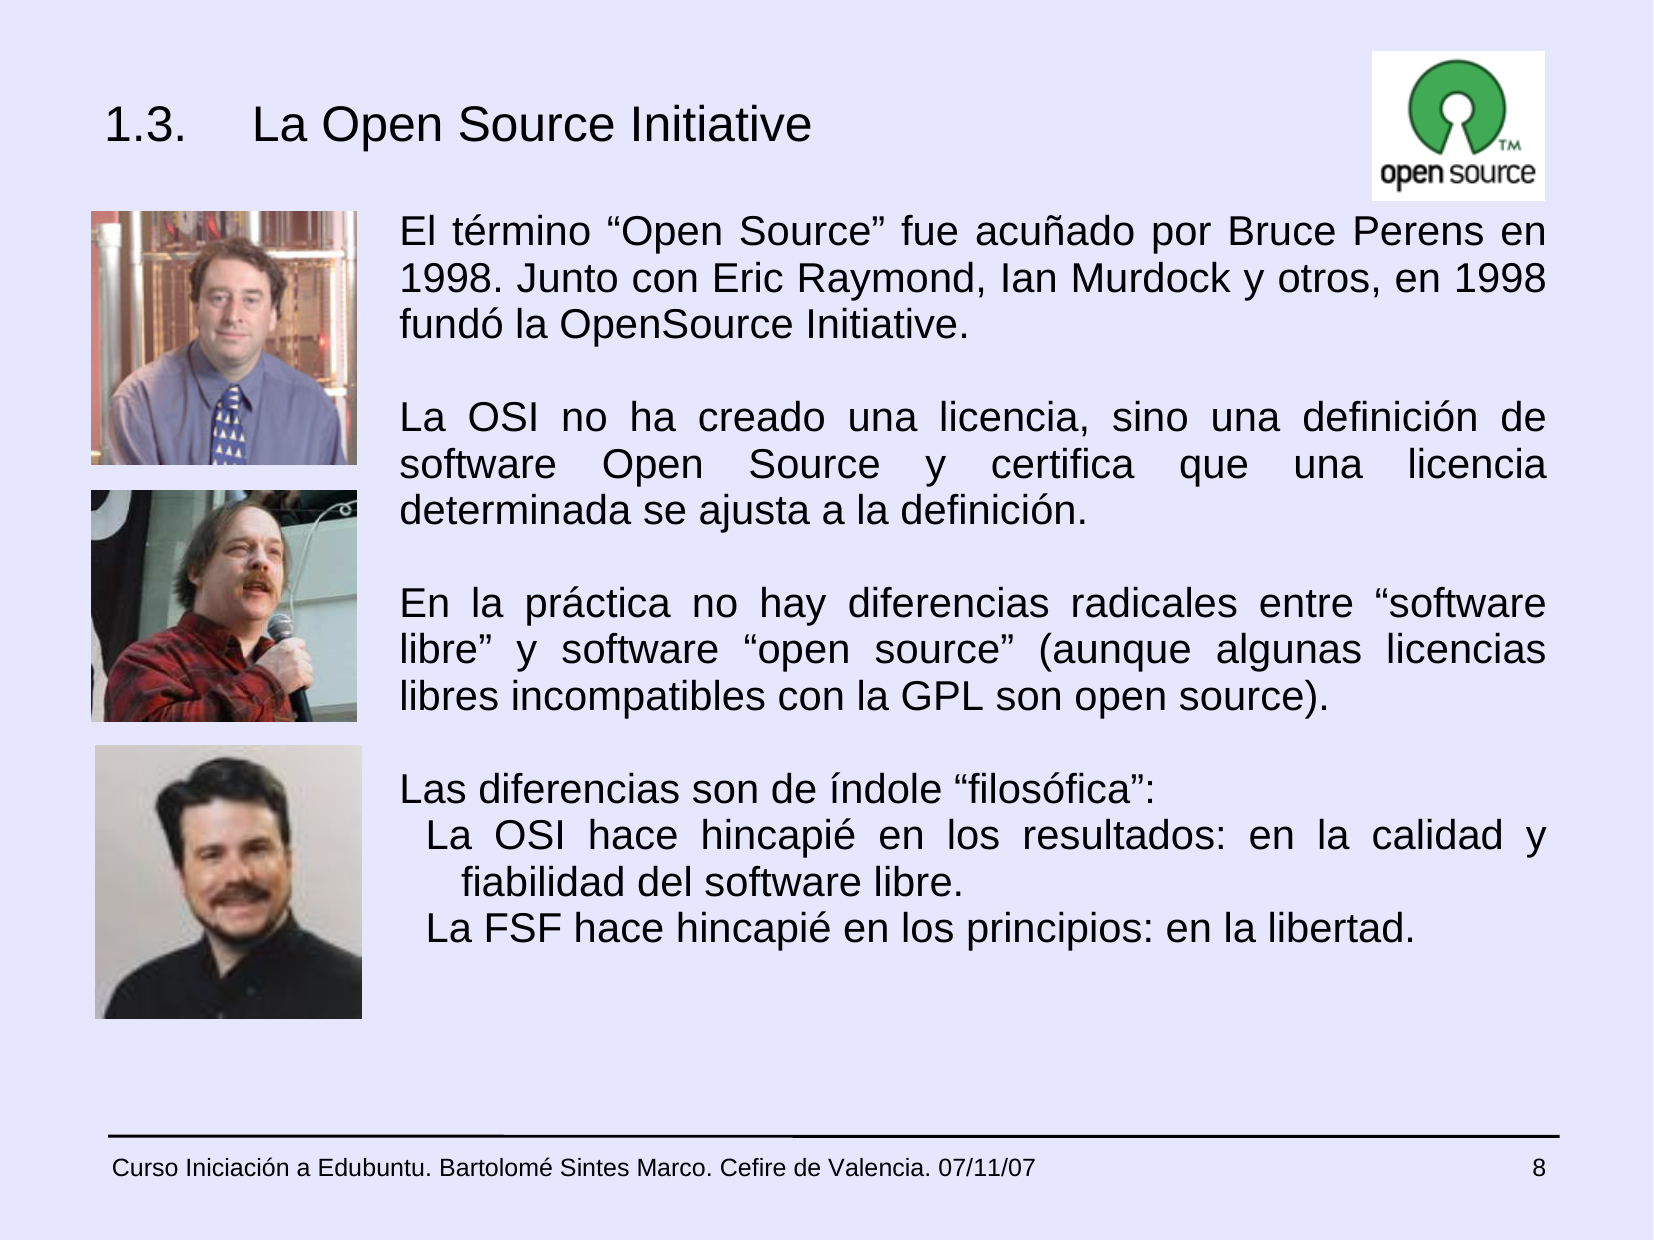

1.3.	La Open Source Initiative
El término “Open Source” fue acuñado por Bruce Perens en 1998. Junto con Eric Raymond, Ian Murdock y otros, en 1998 fundó la OpenSource Initiative.
La OSI no ha creado una licencia, sino una definición de software Open Source y certifica que una licencia determinada se ajusta a la definición.
En la práctica no hay diferencias radicales entre “software libre” y software “open source” (aunque algunas licencias libres incompatibles con la GPL son open source).
Las diferencias son de índole “filosófica”:
La OSI hace hincapié en los resultados: en la calidad y fiabilidad del software libre.
La FSF hace hincapié en los principios: en la libertad.